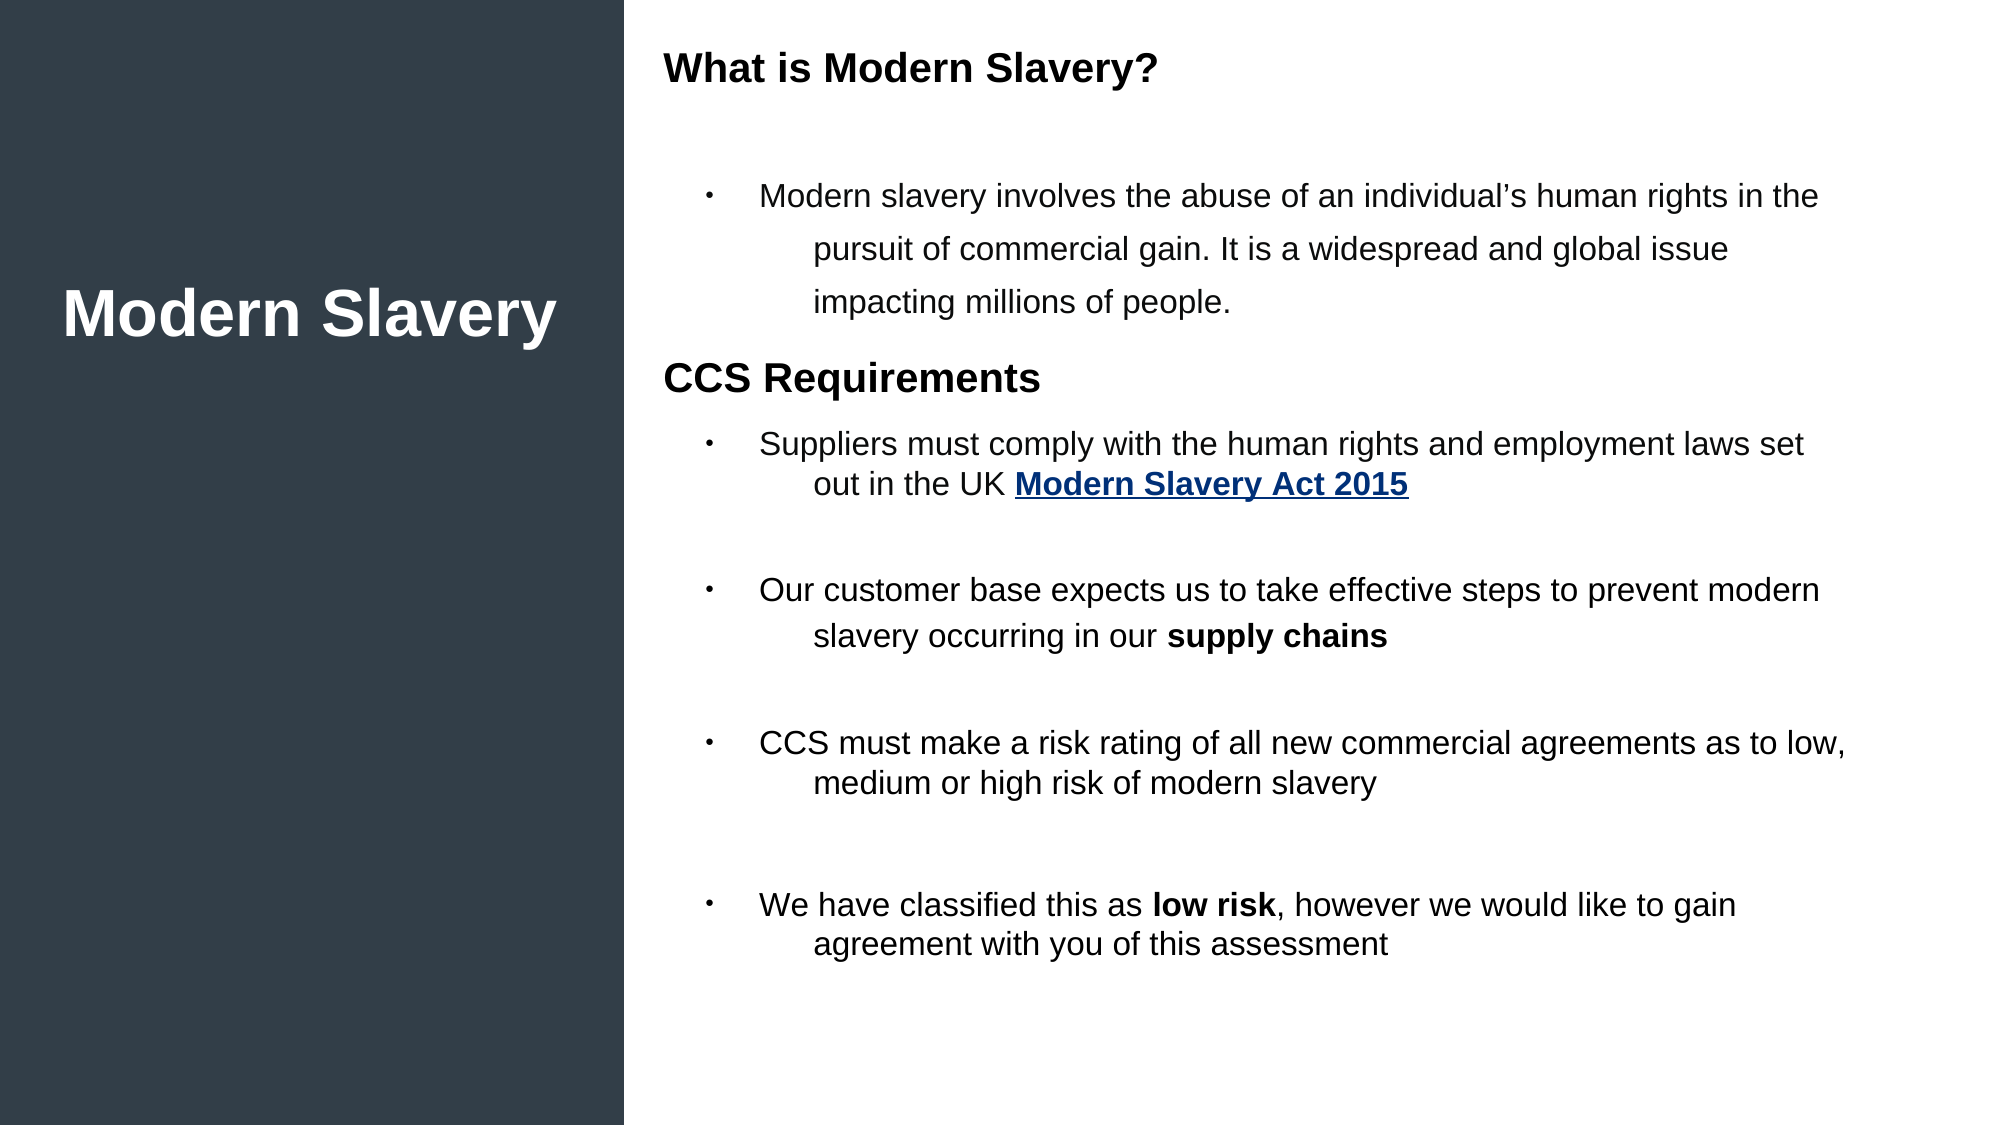

What is Modern Slavery?
Modern slavery involves the abuse of an individual’s human rights in the pursuit of commercial gain. It is a widespread and global issue impacting millions of people.
CCS Requirements
Suppliers must comply with the human rights and employment laws set out in the UK Modern Slavery Act 2015
Our customer base expects us to take effective steps to prevent modern slavery occurring in our supply chains
CCS must make a risk rating of all new commercial agreements as to low, medium or high risk of modern slavery
We have classified this as low risk, however we would like to gain agreement with you of this assessment
# Modern Slavery
Interims